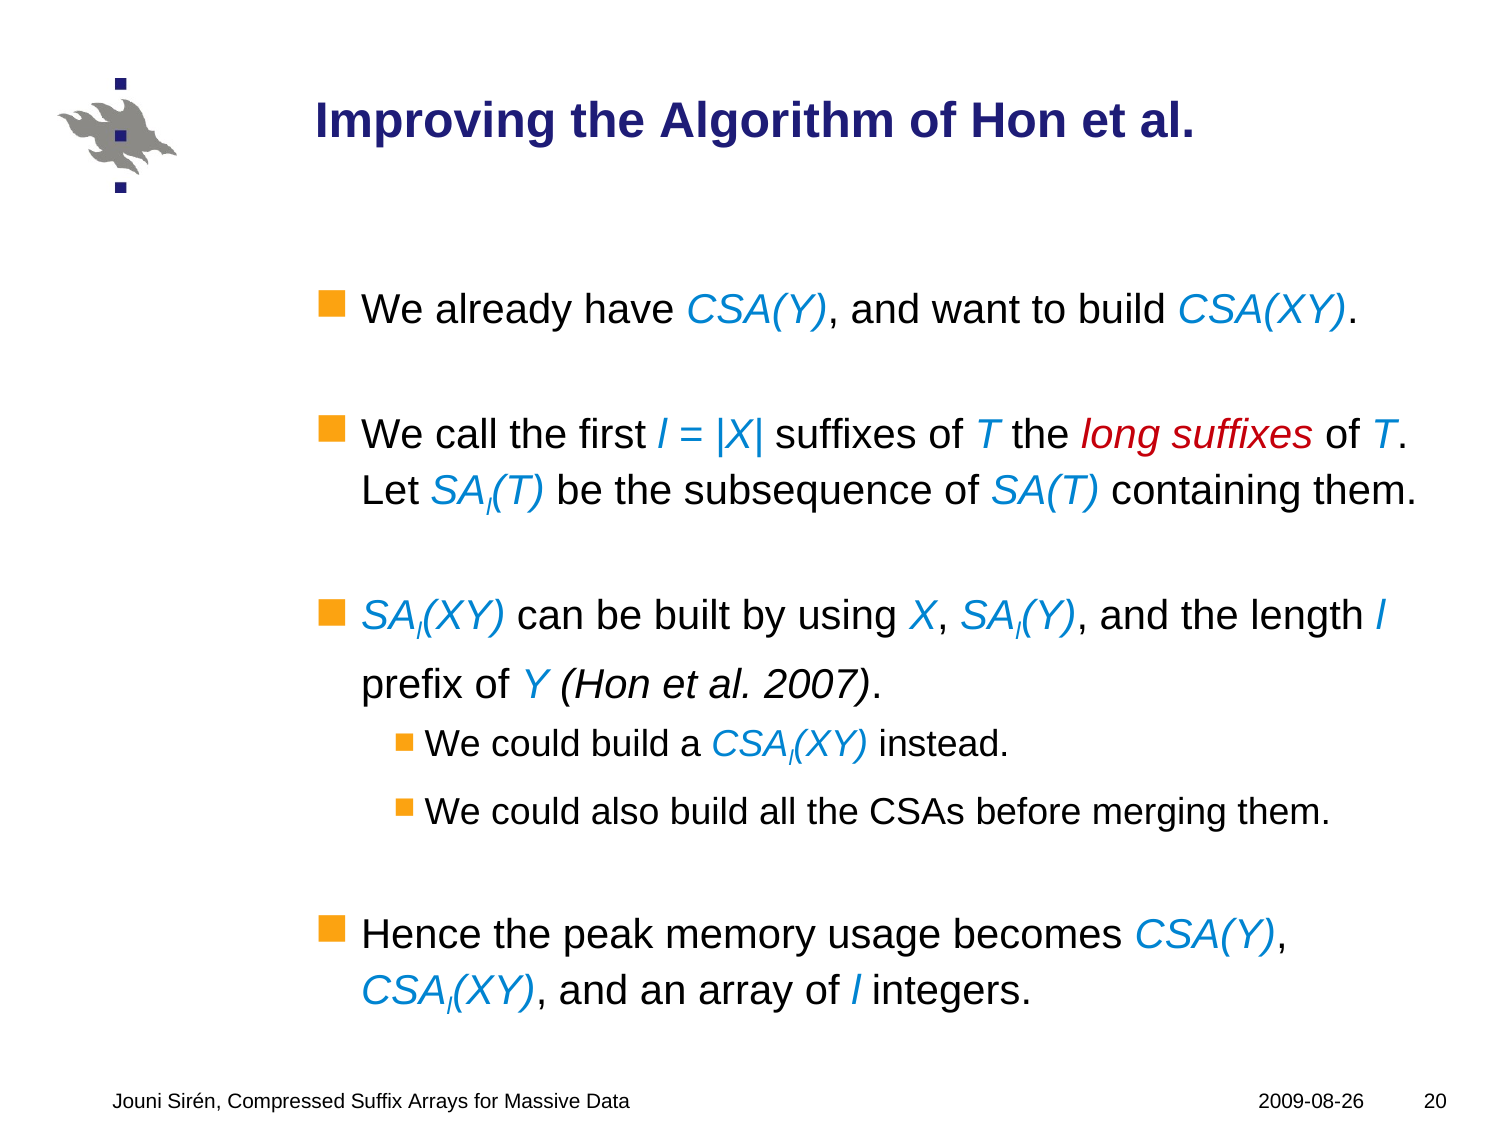

# Improving the Algorithm of Hon et al.
We already have CSA(Y), and want to build CSA(XY).
We call the first l = |X| suffixes of T the long suffixes of T. Let SAl(T) be the subsequence of SA(T) containing them.
SAl(XY) can be built by using X, SAl(Y), and the length l prefix of Y (Hon et al. 2007).
We could build a CSAl(XY) instead.
We could also build all the CSAs before merging them.
Hence the peak memory usage becomes CSA(Y), CSAl(XY), and an array of l integers.
Jouni Sirén, Compressed Suffix Arrays for Massive Data
2009-08-26
20